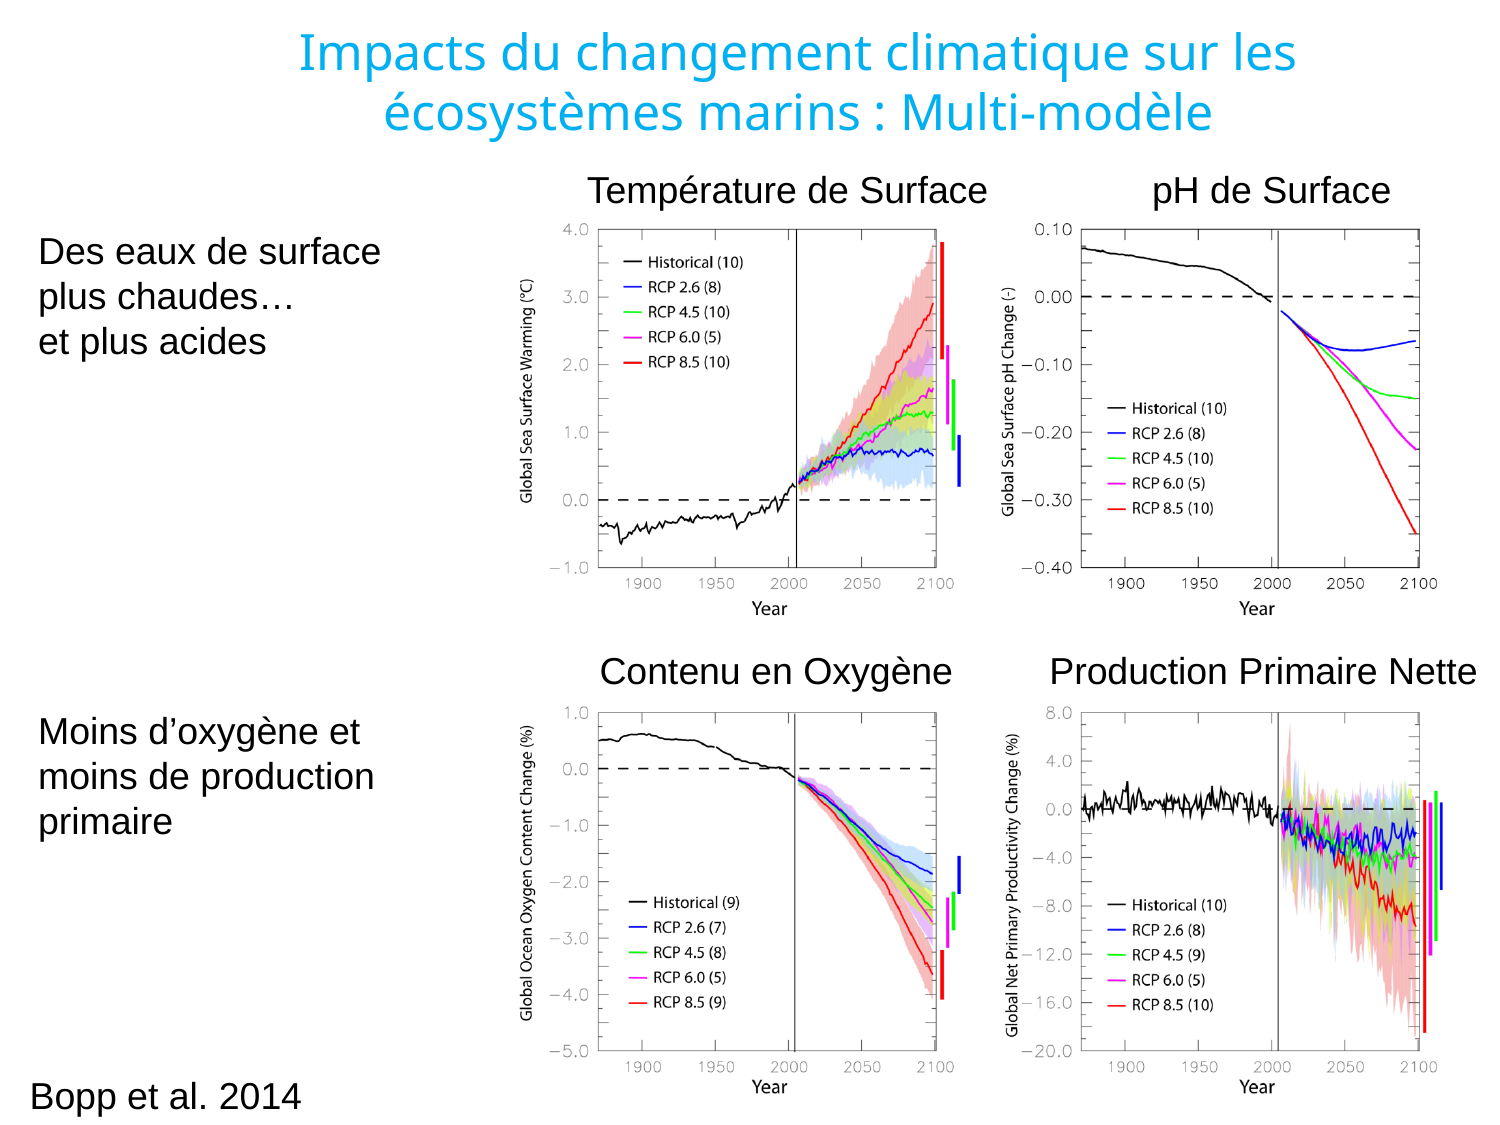

Impacts du changement climatique sur les écosystèmes marins : Multi-modèle
Température de Surface
pH de Surface
Des eaux de surface
plus chaudes…
et plus acides
Contenu en Oxygène
Production Primaire Nette
Moins d’oxygène et
moins de production
primaire
Bopp et al. 2014